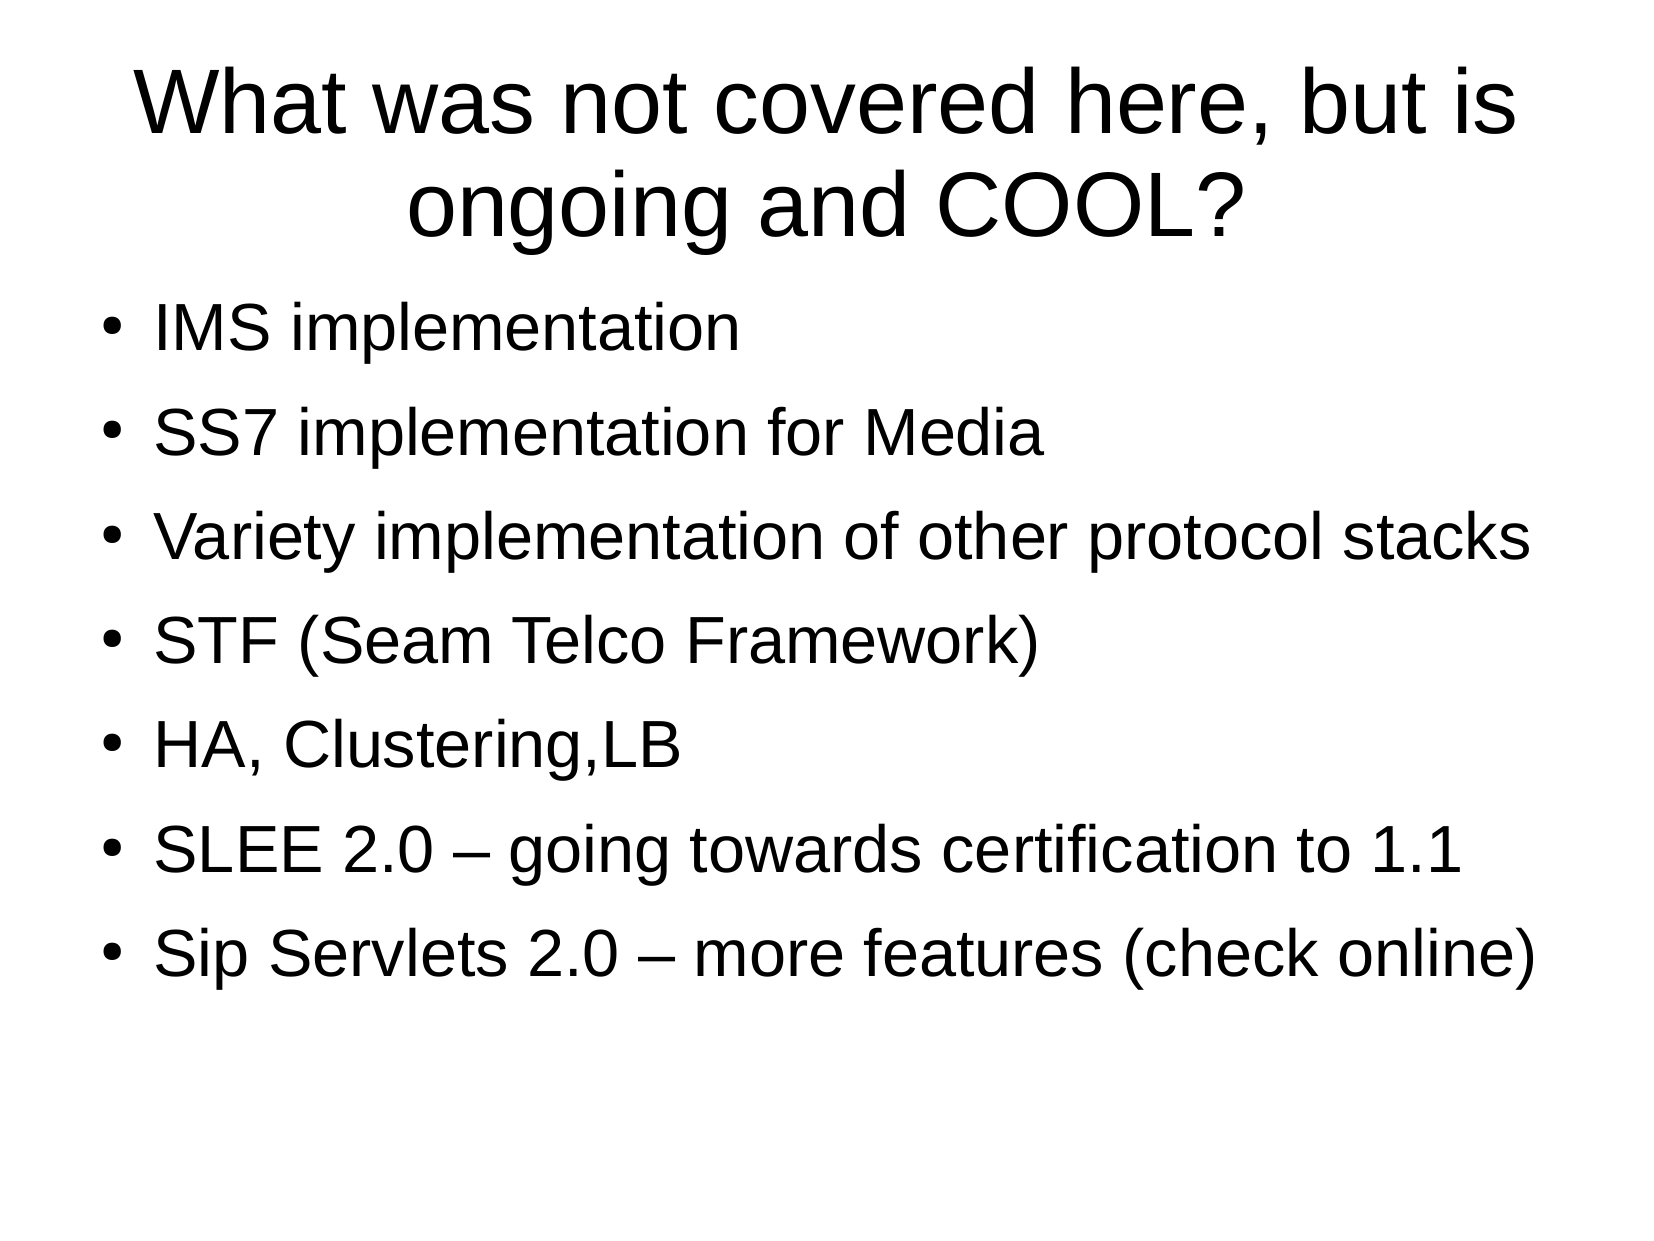

# What was not covered here, but is ongoing and COOL?
IMS implementation
SS7 implementation for Media
Variety implementation of other protocol stacks
STF (Seam Telco Framework)
HA, Clustering,LB
SLEE 2.0 – going towards certification to 1.1
Sip Servlets 2.0 – more features (check online)